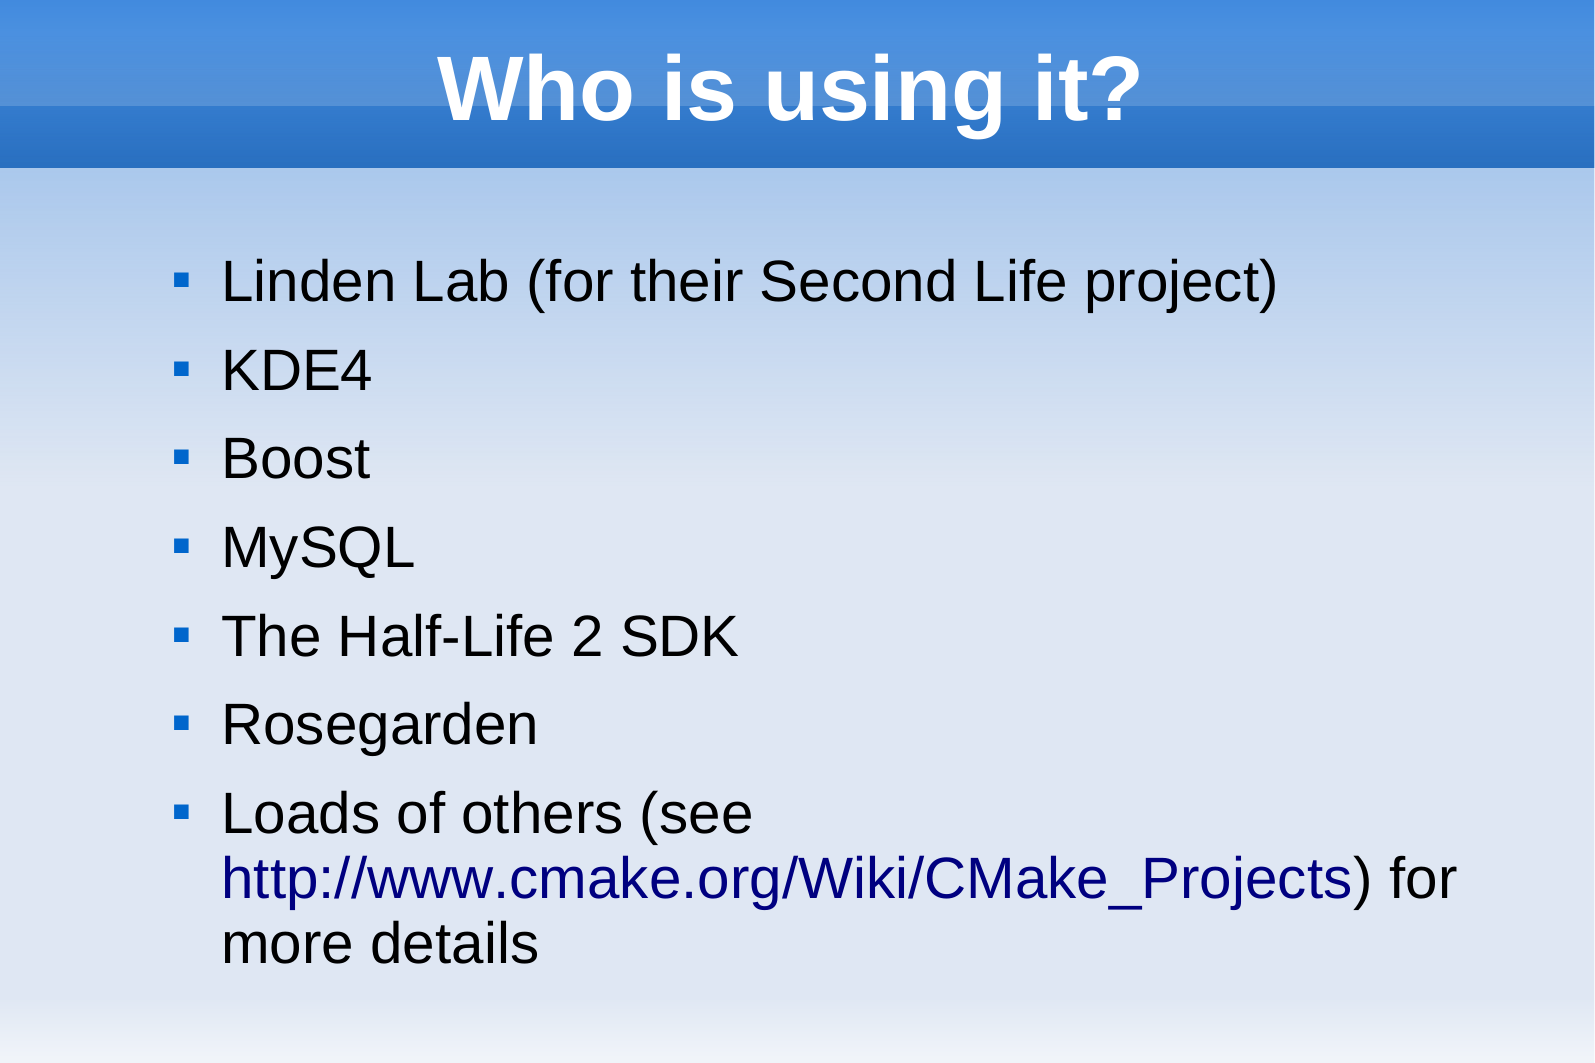

# Who is using it?
Linden Lab (for their Second Life project)
KDE4
Boost
MySQL
The Half-Life 2 SDK
Rosegarden
Loads of others (see http://www.cmake.org/Wiki/CMake_Projects) for more details